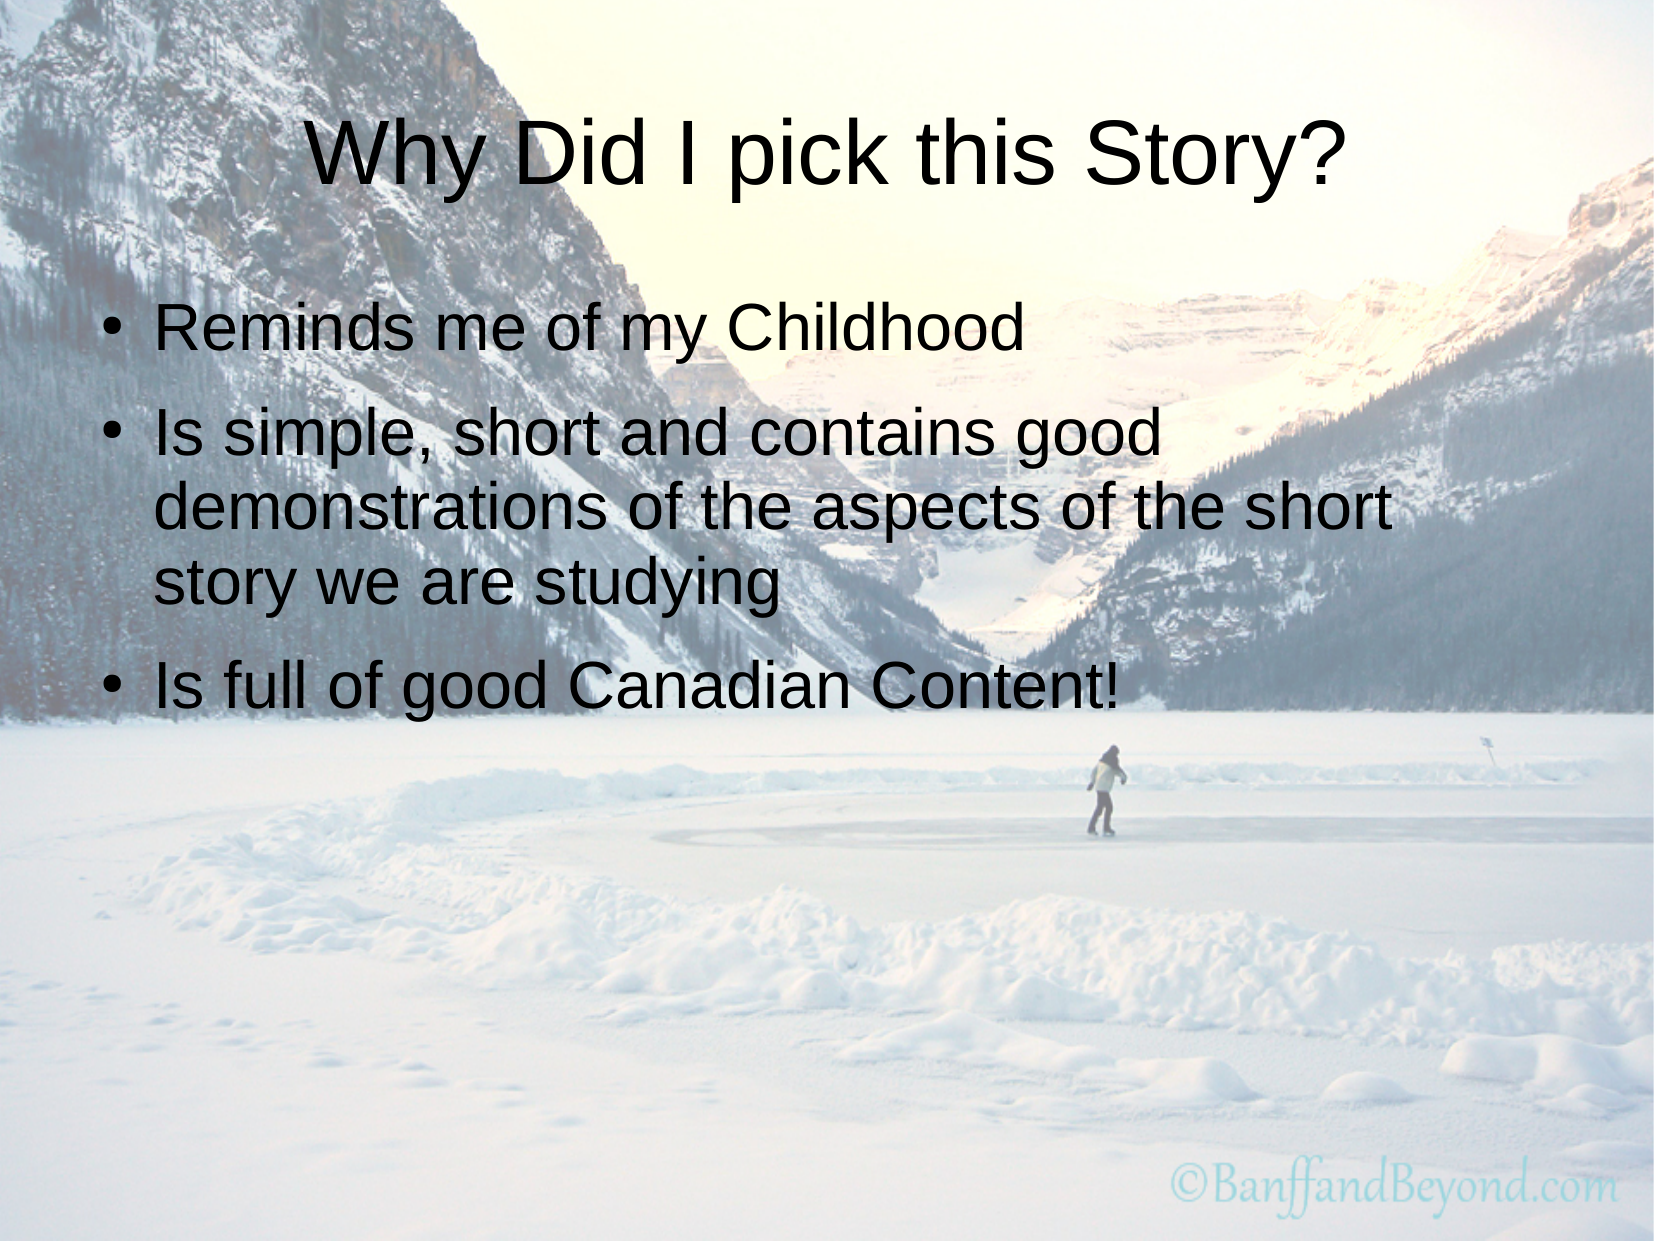

# Why Did I pick this Story?
Reminds me of my Childhood
Is simple, short and contains good demonstrations of the aspects of the short story we are studying
Is full of good Canadian Content!